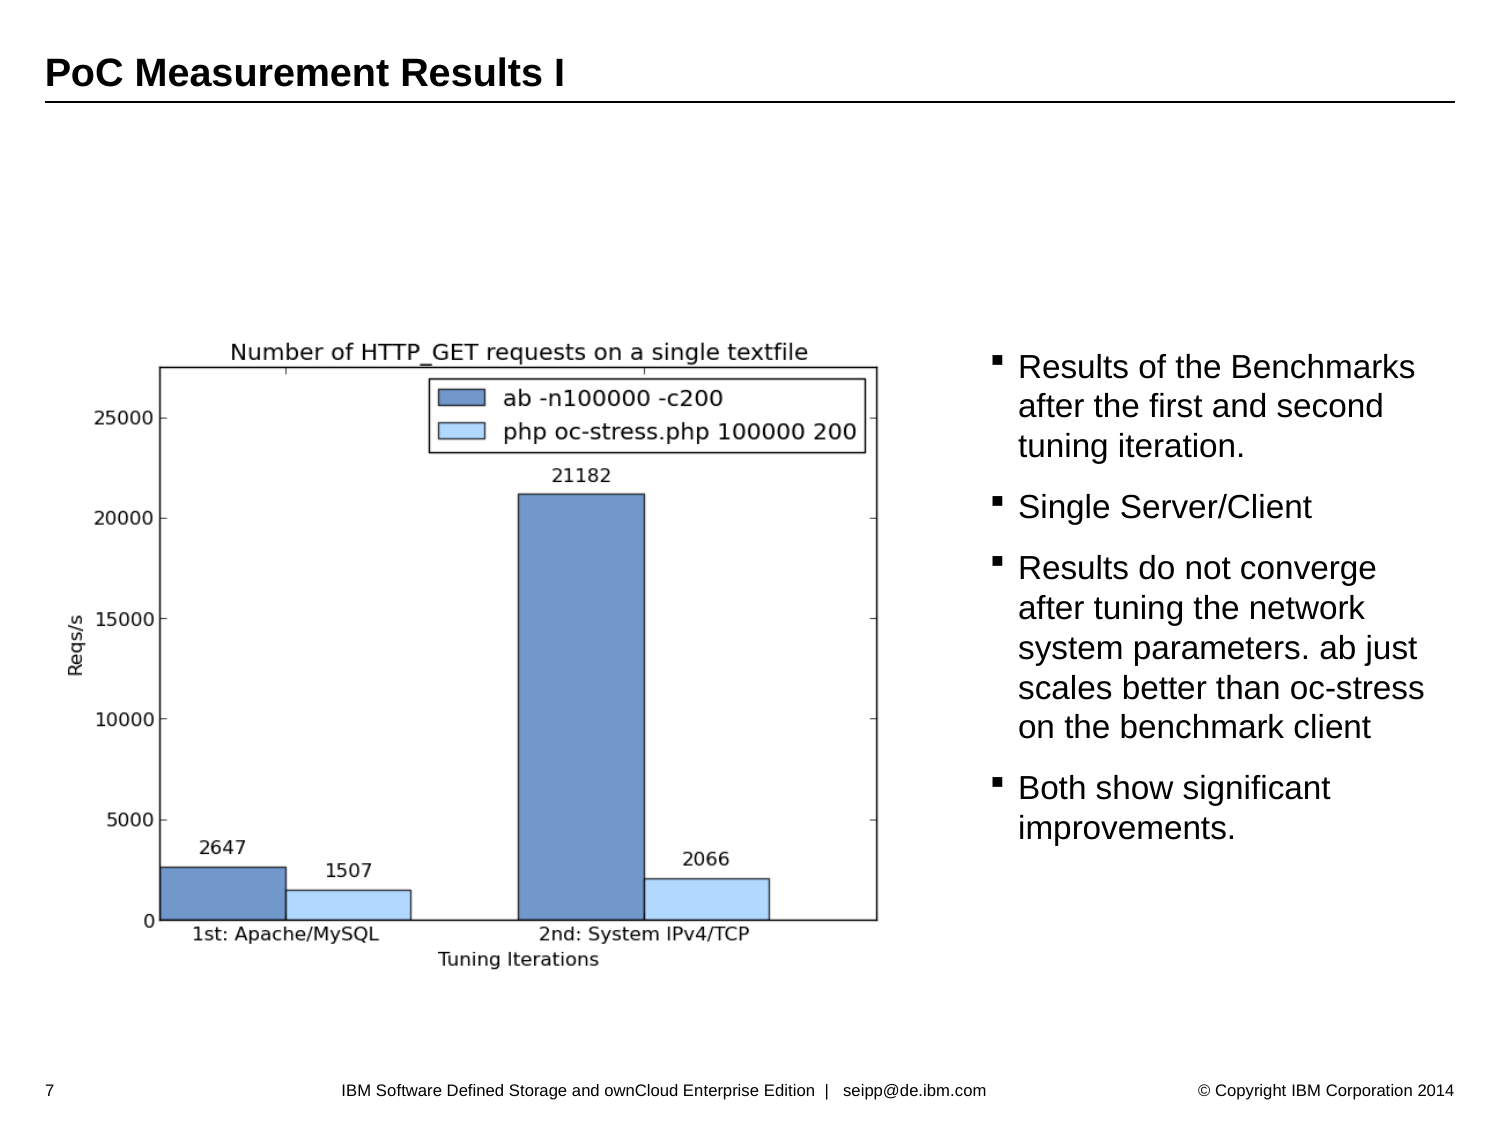

# PoC Measurement Results I
Results of the Benchmarks after the first and second tuning iteration.
Single Server/Client
Results do not converge after tuning the network system parameters. ab just scales better than oc-stress on the benchmark client
Both show significant improvements.
7
IBM Software Defined Storage and ownCloud Enterprise Edition | seipp@de.ibm.com